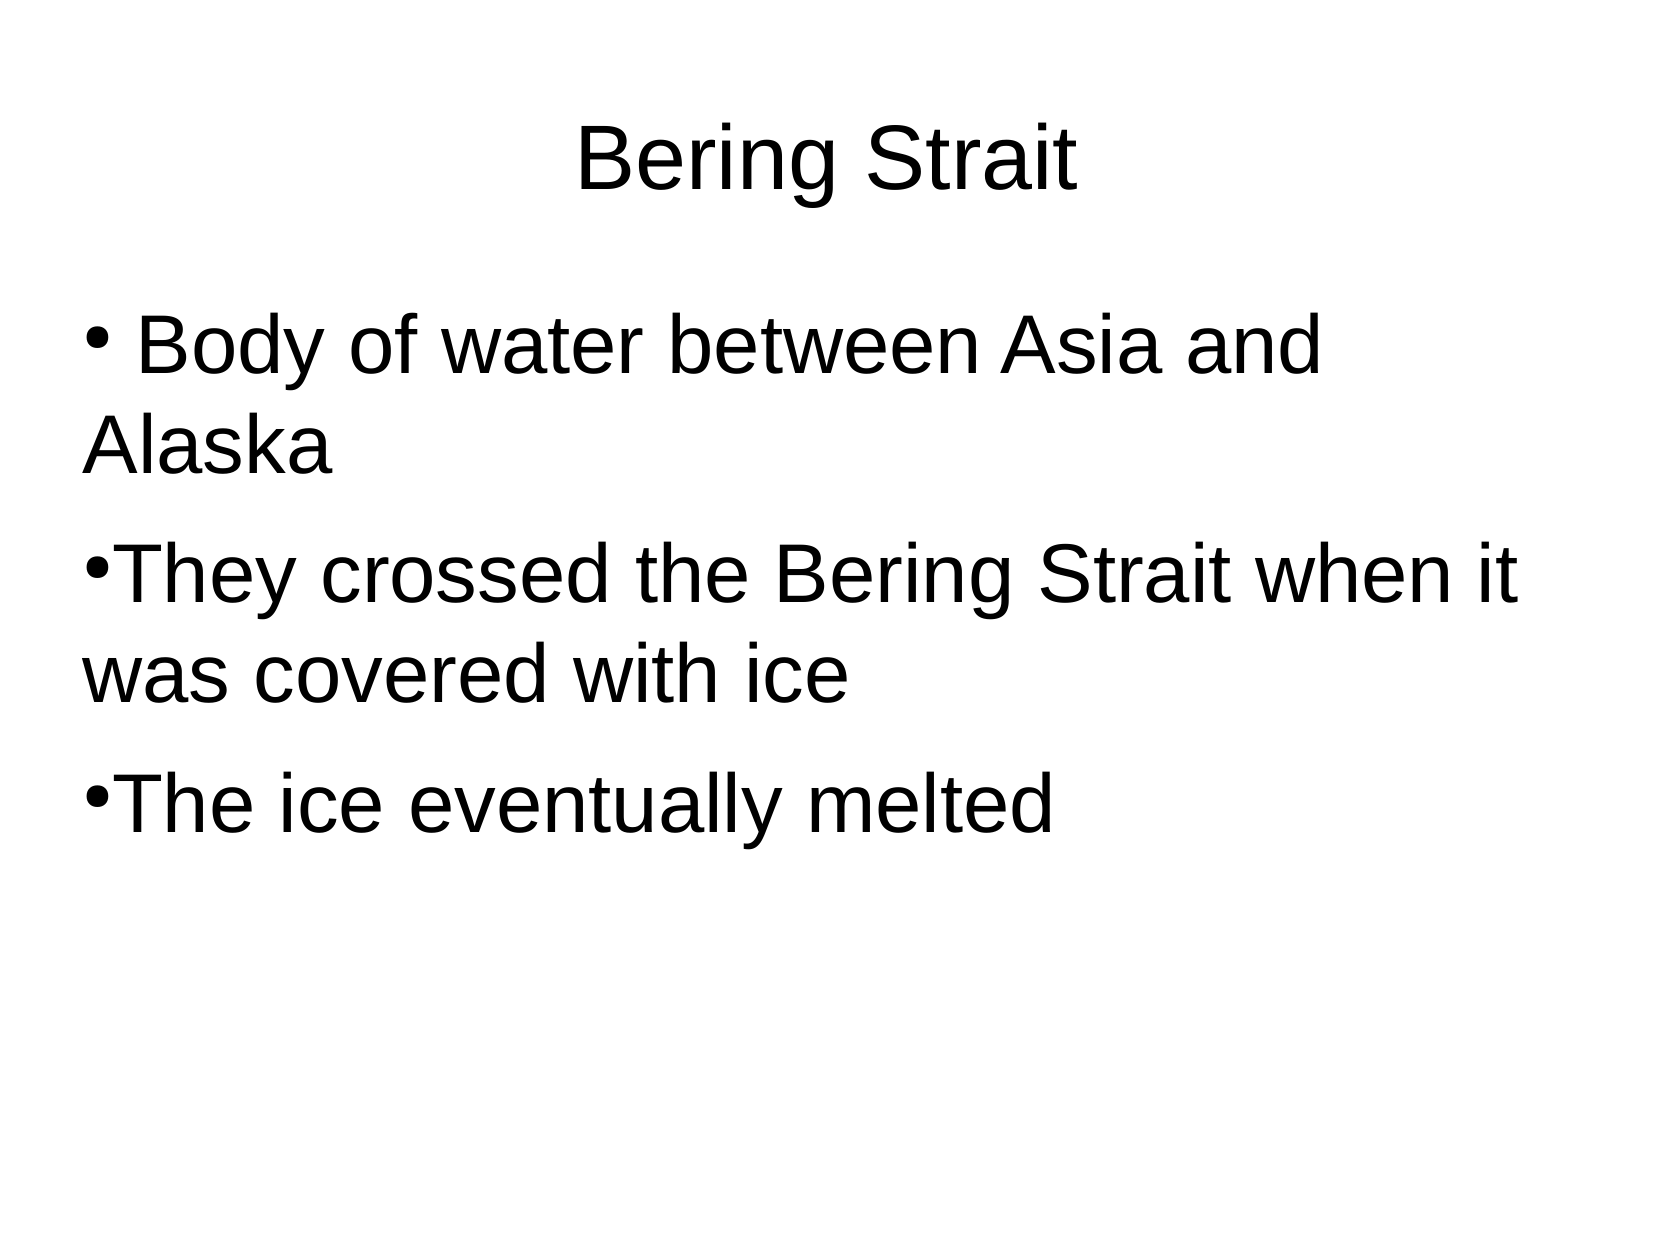

# Bering Strait
 Body of water between Asia and Alaska
They crossed the Bering Strait when it was covered with ice
The ice eventually melted